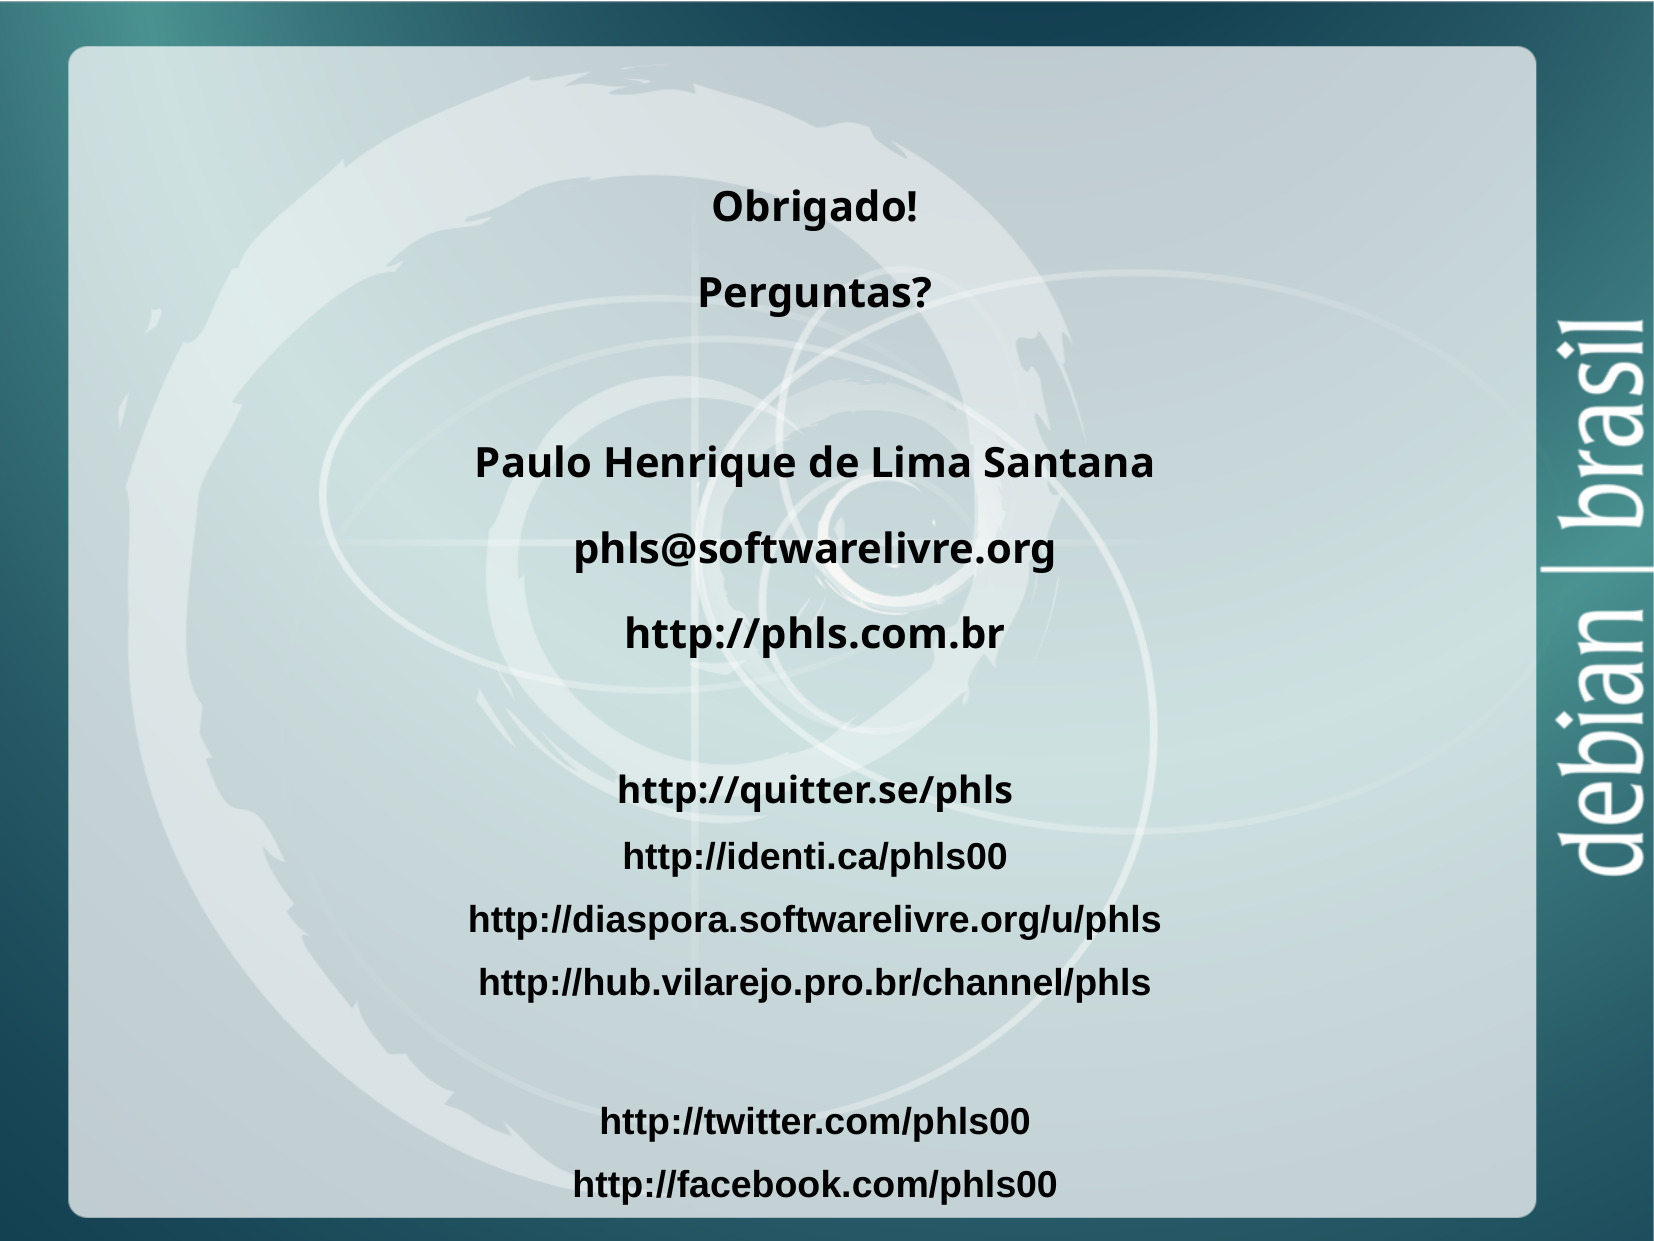

Obrigado!
Perguntas?
Paulo Henrique de Lima Santana
phls@softwarelivre.org
http://phls.com.br
http://quitter.se/phls
http://identi.ca/phls00
http://diaspora.softwarelivre.org/u/phls
http://hub.vilarejo.pro.br/channel/phls
http://twitter.com/phls00
http://facebook.com/phls00